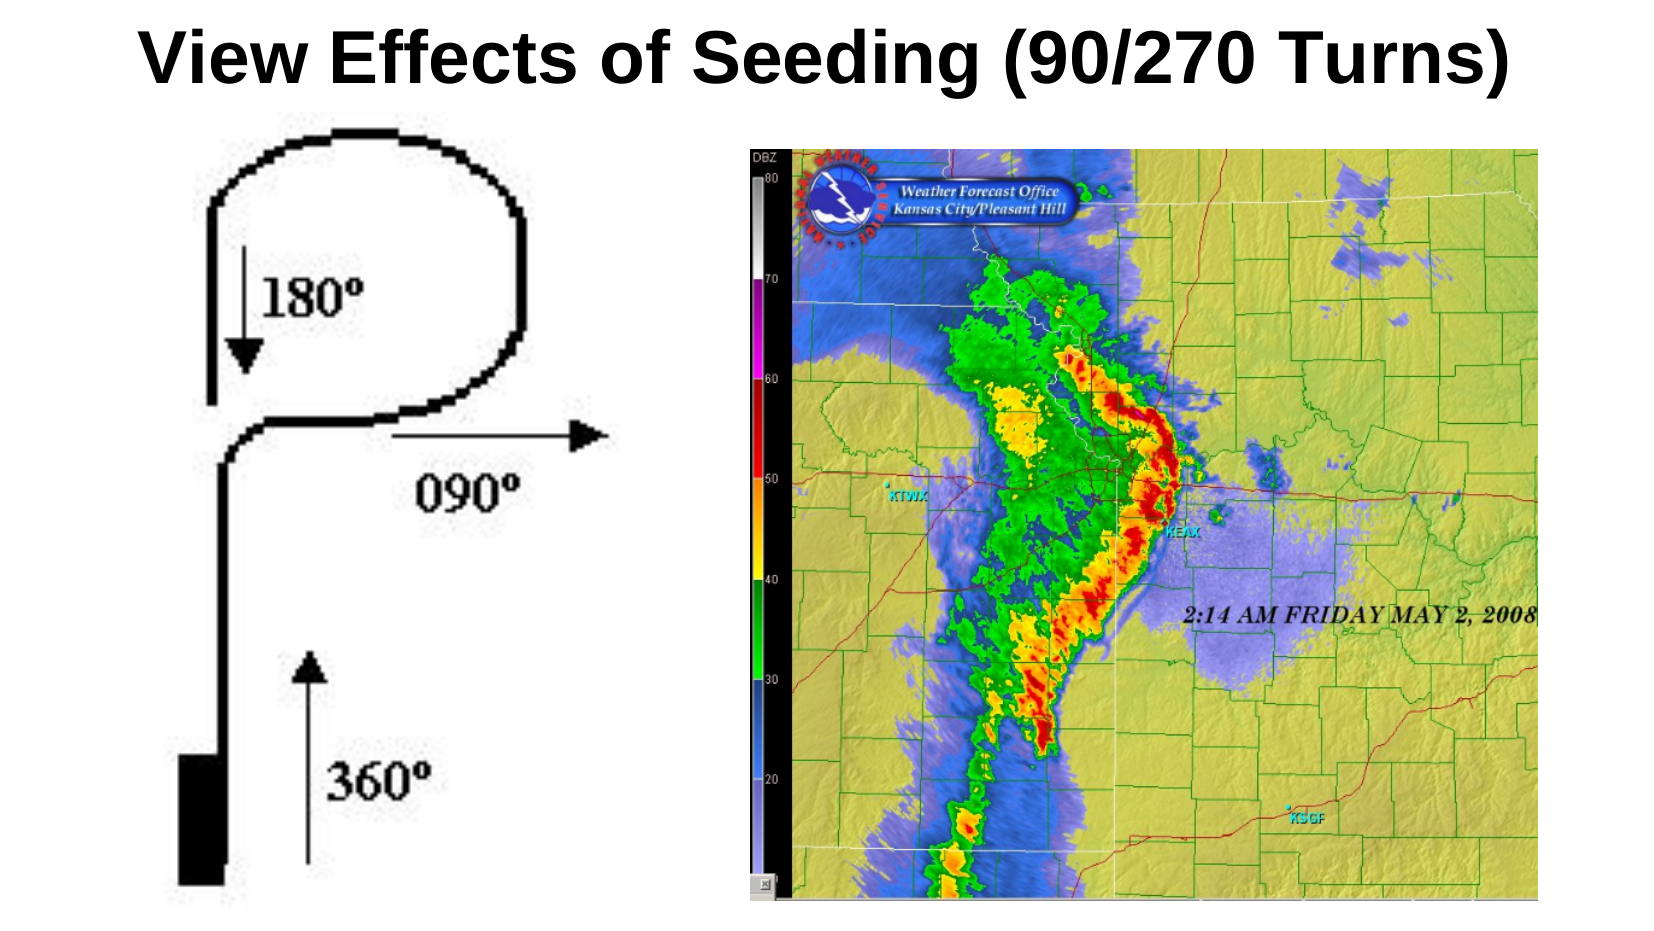

# View Effects of Seeding (90/270 Turns)